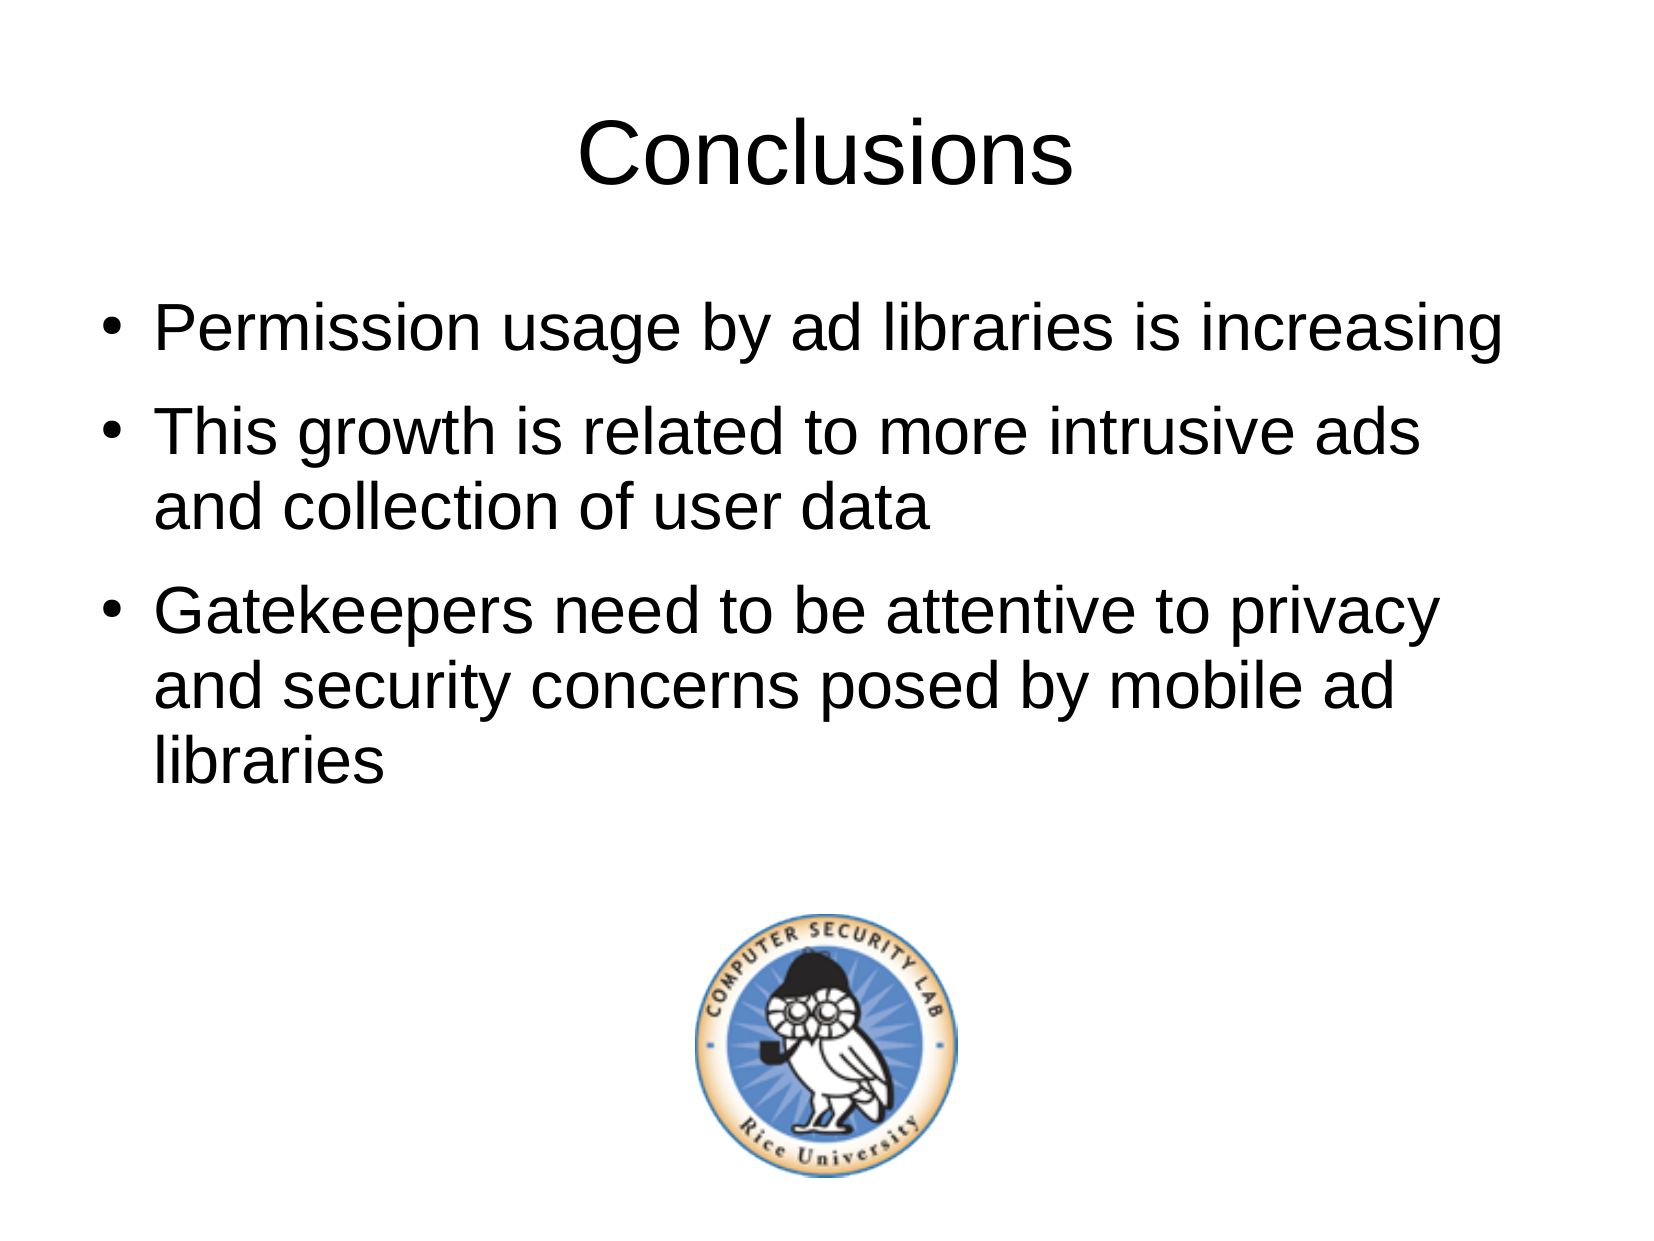

# Conclusions
Permission usage by ad libraries is increasing
This growth is related to more intrusive ads and collection of user data
Gatekeepers need to be attentive to privacy and security concerns posed by mobile ad libraries